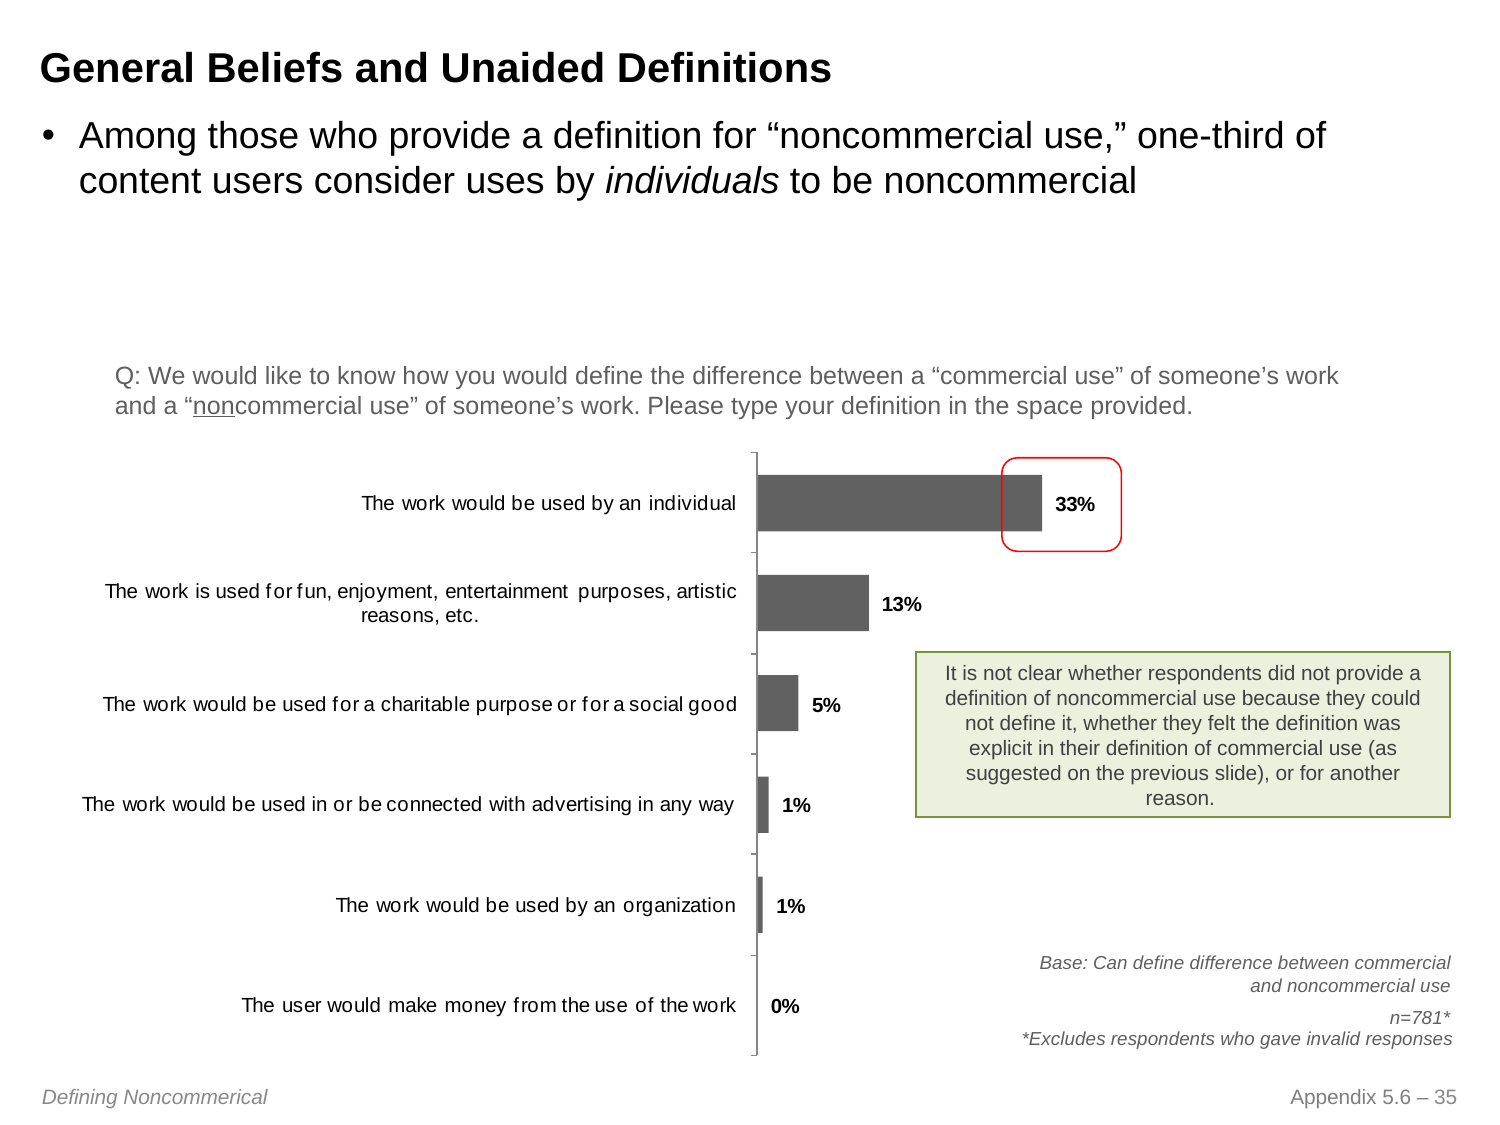

General Beliefs and Unaided Definitions
Among those who provide a definition for “noncommercial use,” one-third of content users consider uses by individuals to be noncommercial
Q: We would like to know how you would define the difference between a “commercial use” of someone’s work and a “noncommercial use” of someone’s work. Please type your definition in the space provided.
It is not clear whether respondents did not provide a definition of noncommercial use because they could not define it, whether they felt the definition was explicit in their definition of commercial use (as suggested on the previous slide), or for another reason.
Base: Can define difference between commercial and noncommercial use
n=781*
*Excludes respondents who gave invalid responses
Defining Noncommerical
Appendix 5.6 –